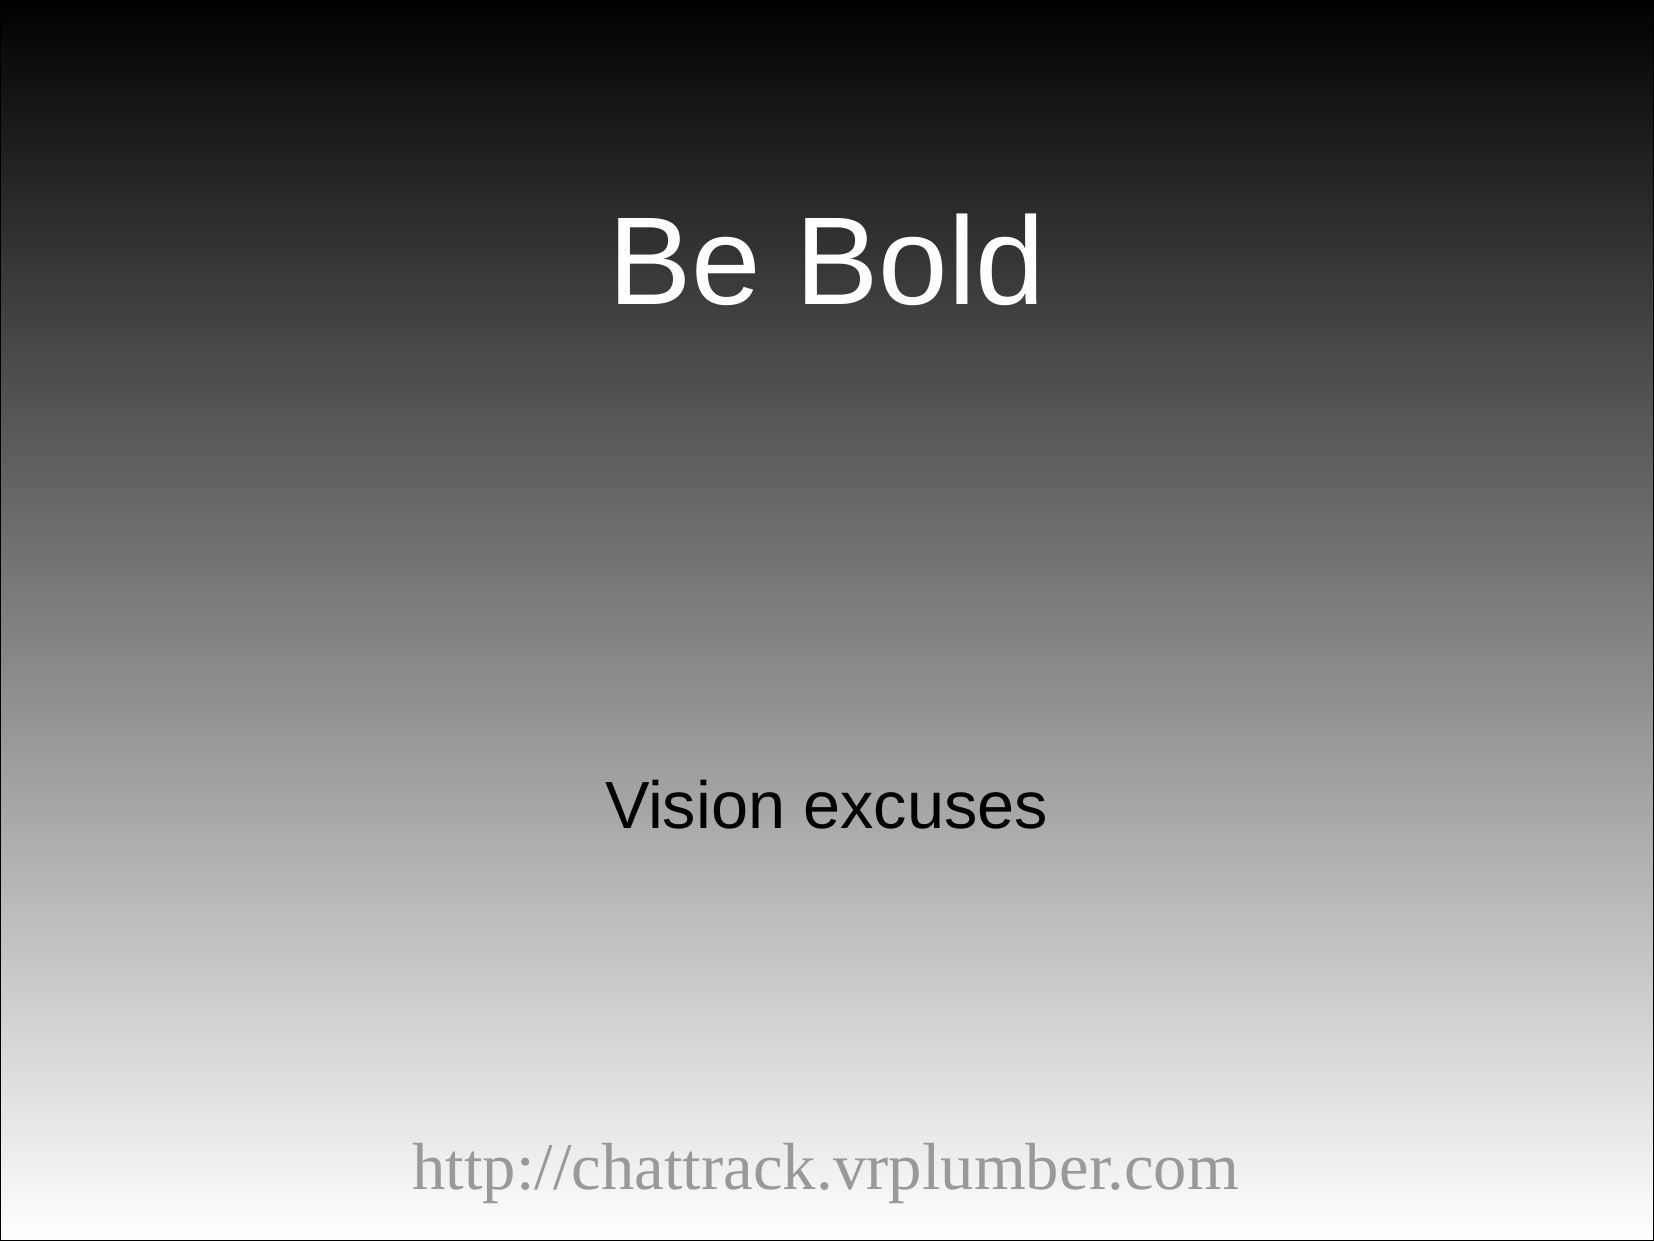

# Be Bold
Vision excuses
http://chattrack.vrplumber.com
40